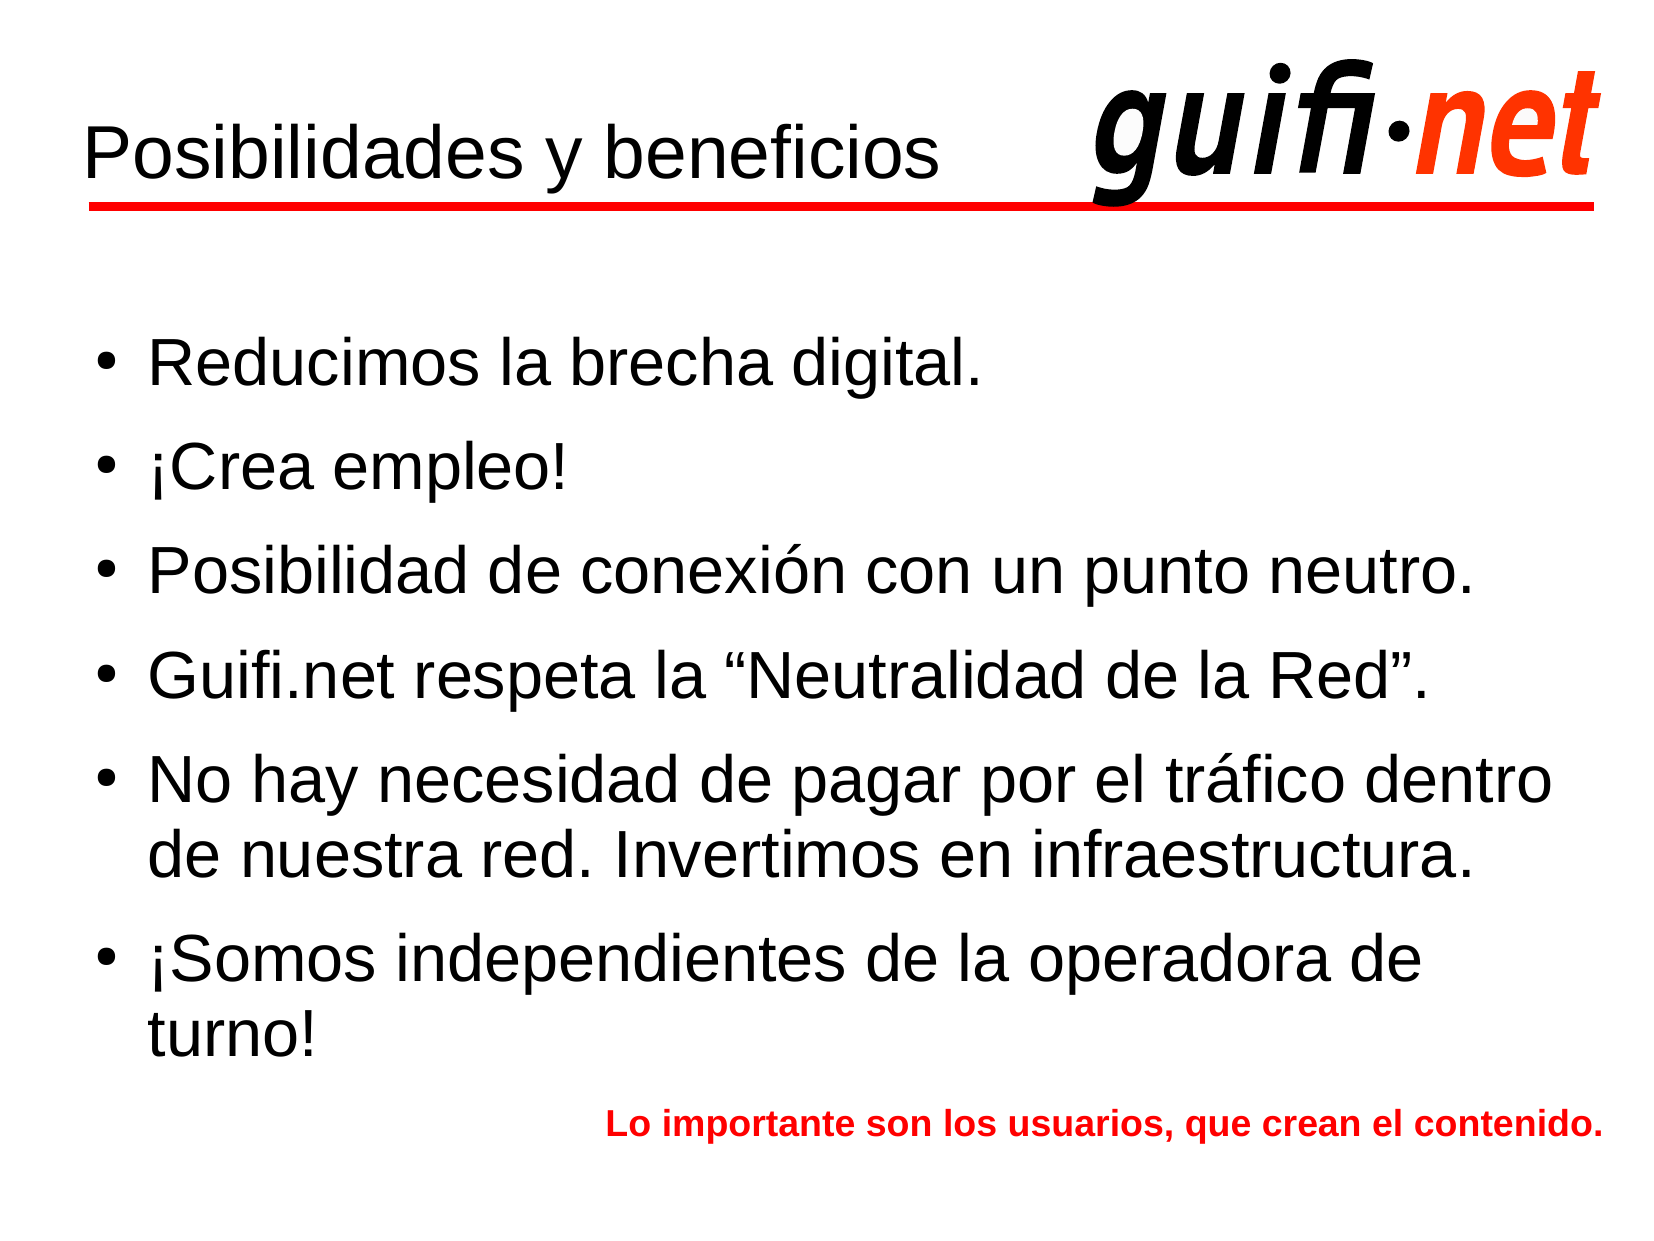

# Posibilidades y beneficios
Reducimos la brecha digital.
¡Crea empleo!
Posibilidad de conexión con un punto neutro.
Guifi.net respeta la “Neutralidad de la Red”.
No hay necesidad de pagar por el tráfico dentro de nuestra red. Invertimos en infraestructura.
¡Somos independientes de la operadora de turno!
Lo importante son los usuarios, que crean el contenido.